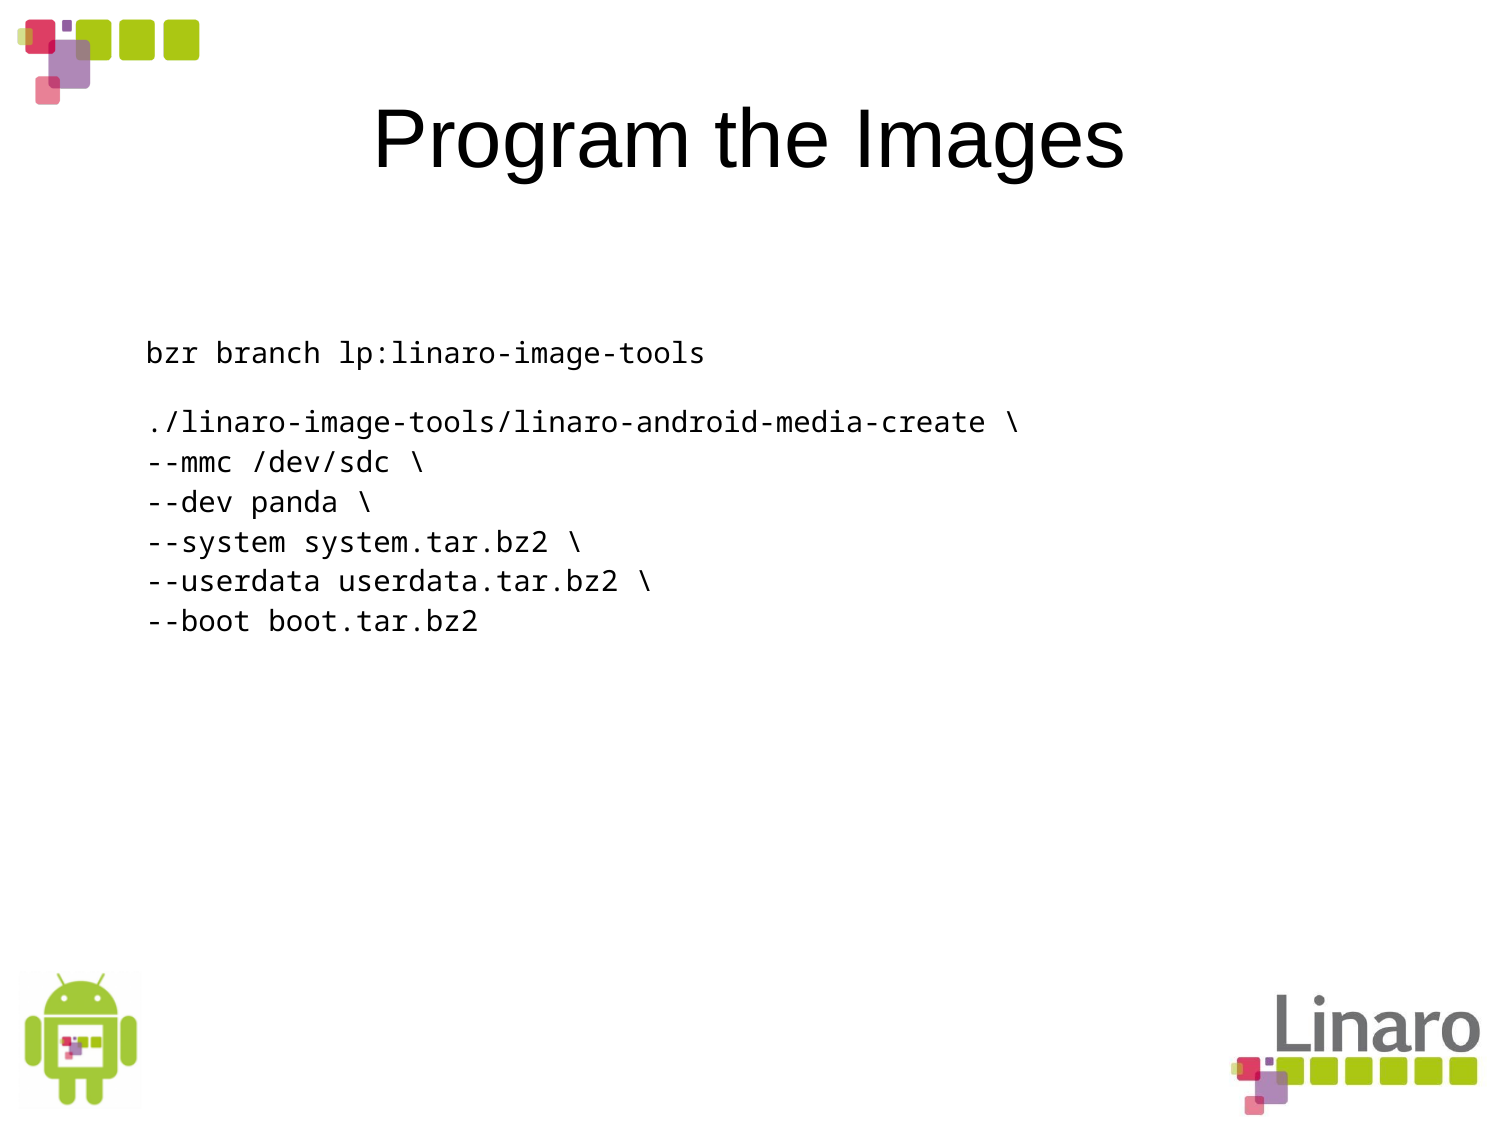

# Program the Images
bzr branch lp:linaro-image-tools
./linaro-image-tools/linaro-android-media-create \
--mmc /dev/sdc \
--dev panda \
--system system.tar.bz2 \
--userdata userdata.tar.bz2 \
--boot boot.tar.bz2